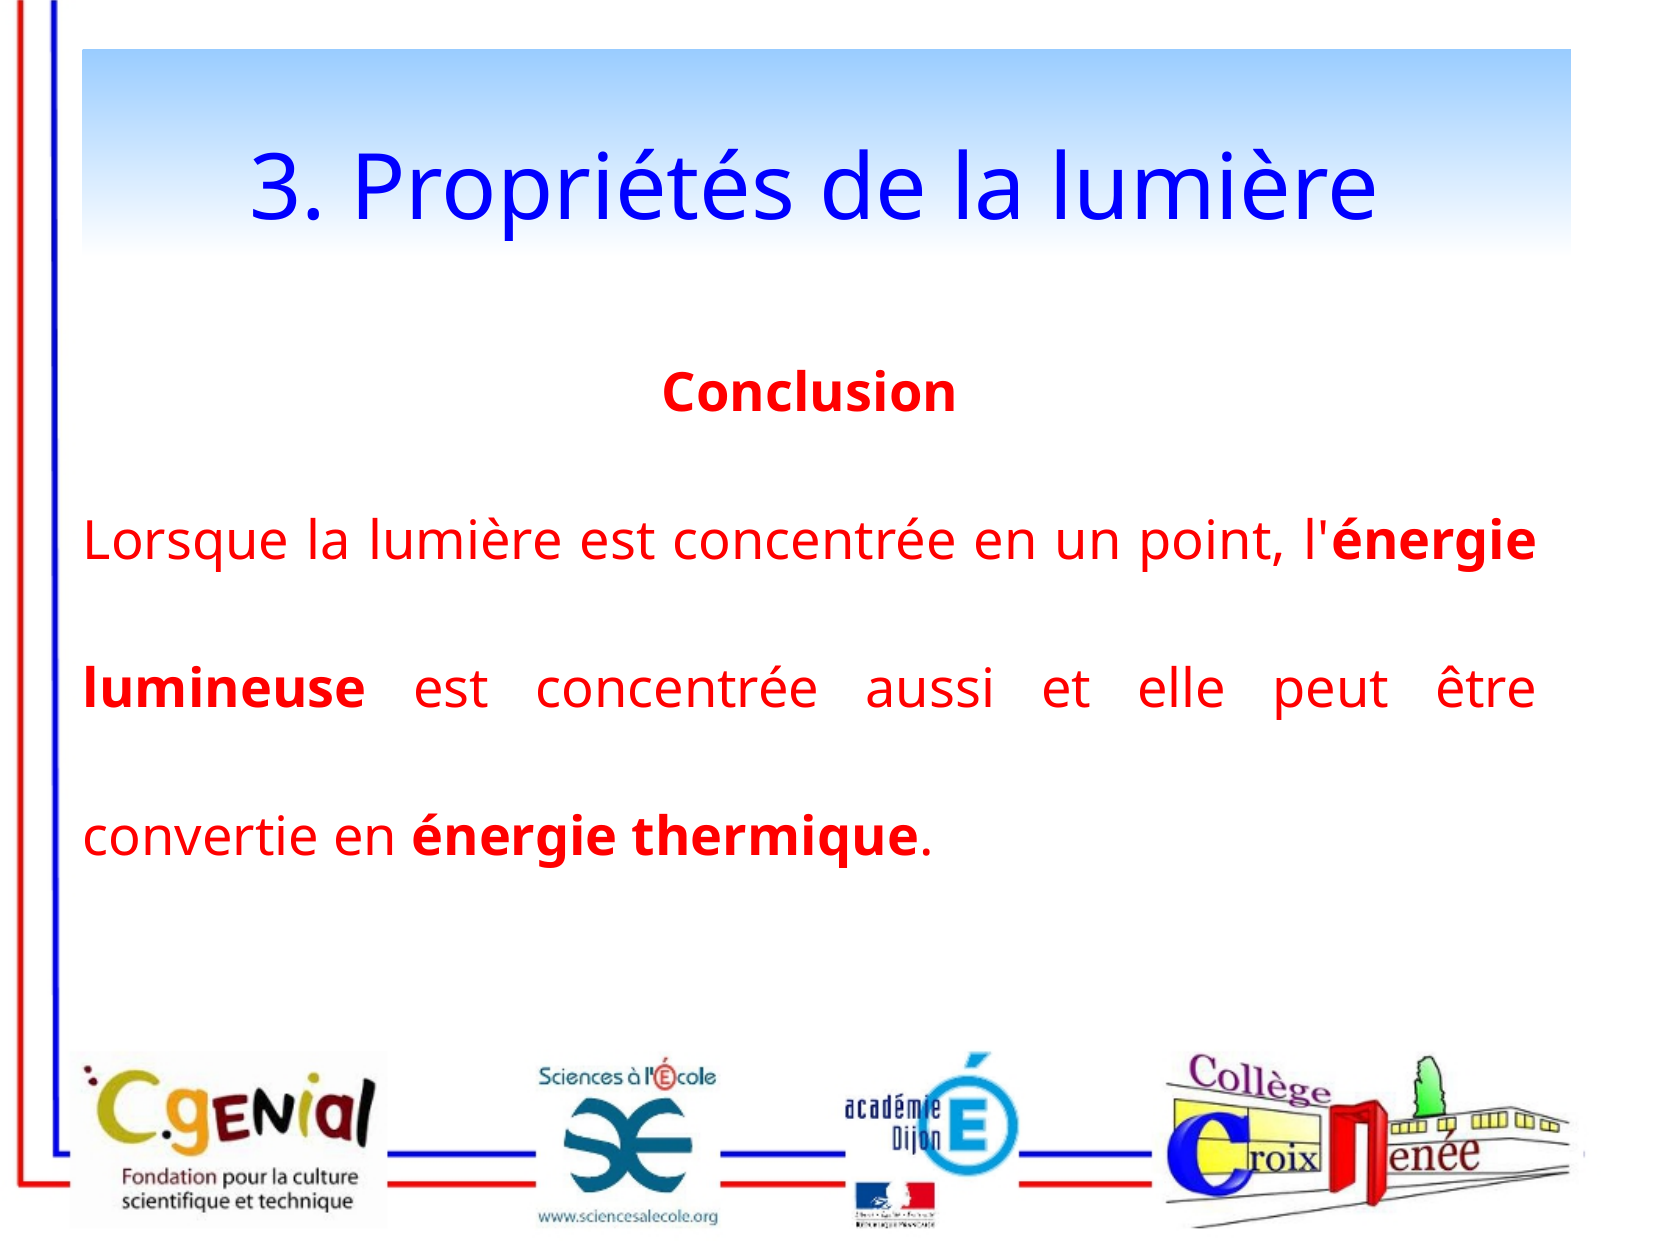

# 3. Propriétés de la lumière
Conclusion
Lorsque la lumière est concentrée en un point, l'énergie lumineuse est concentrée aussi et elle peut être convertie en énergie thermique.